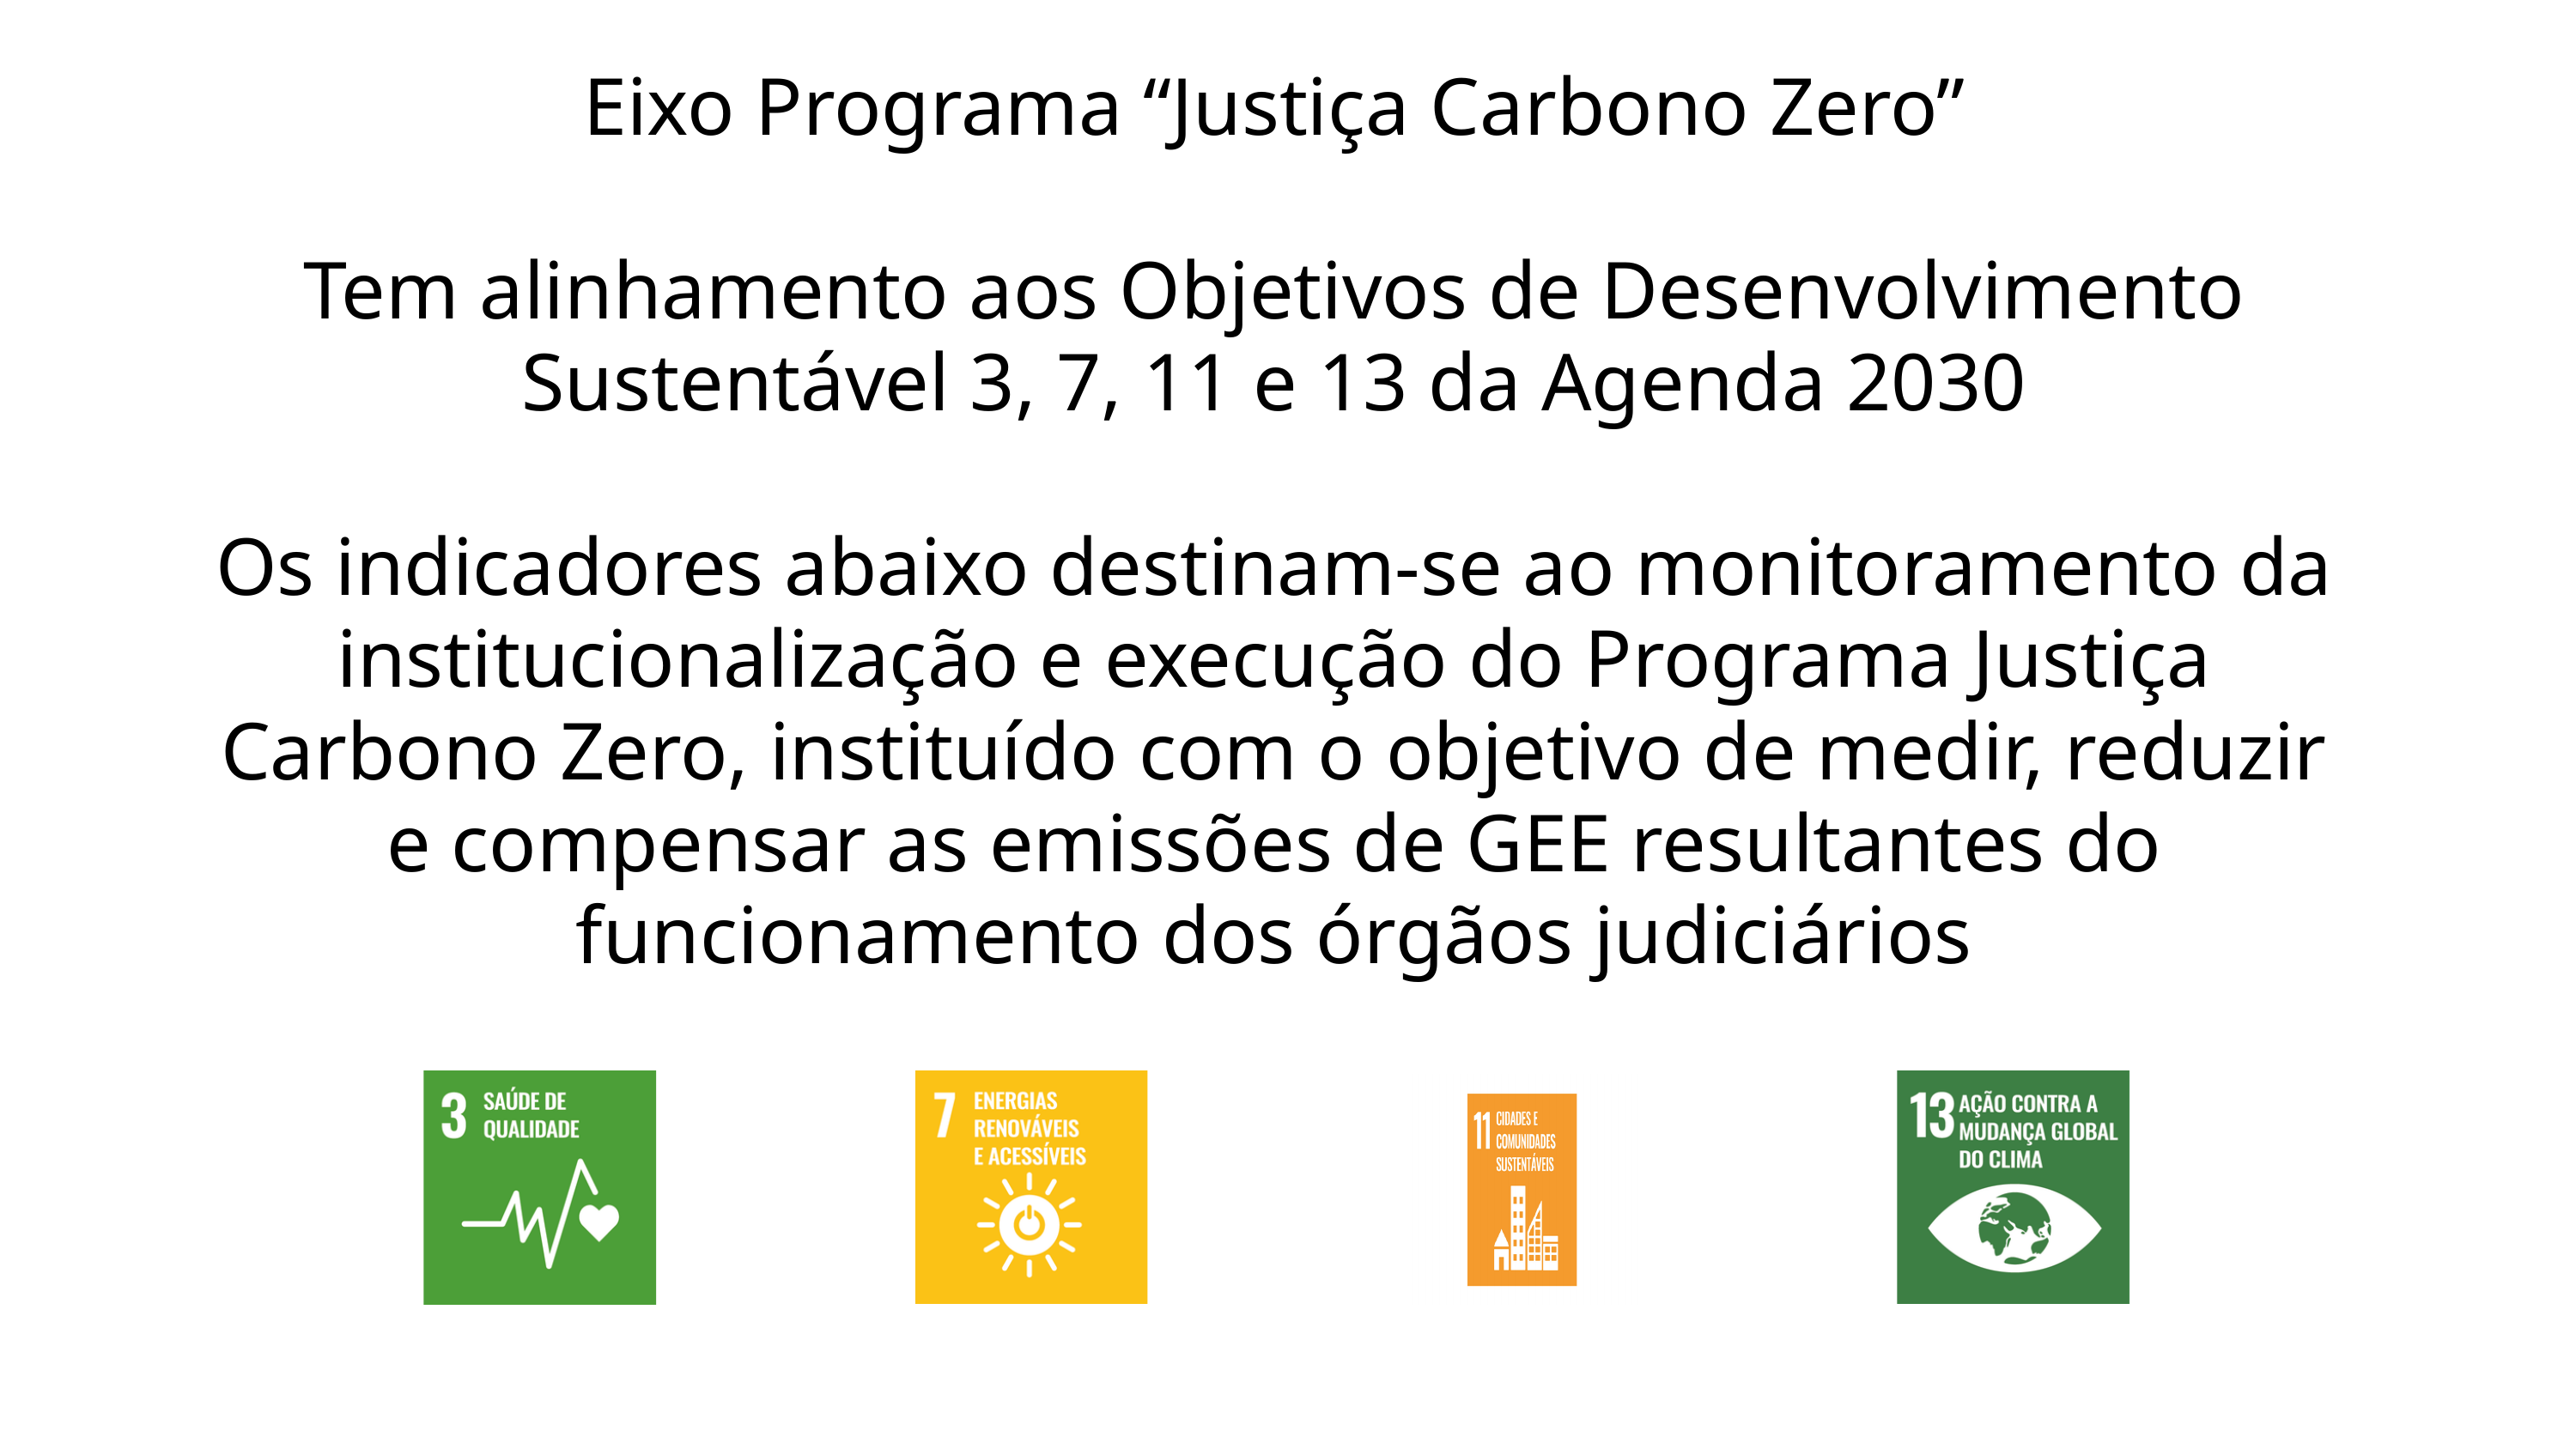

Eixo Programa “Justiça Carbono Zero”
Tem alinhamento aos Objetivos de Desenvolvimento Sustentável 3, 7, 11 e 13 da Agenda 2030
Os indicadores abaixo destinam-se ao monitoramento da institucionalização e execução do Programa Justiça Carbono Zero, instituído com o objetivo de medir, reduzir e compensar as emissões de GEE resultantes do funcionamento dos órgãos judiciários